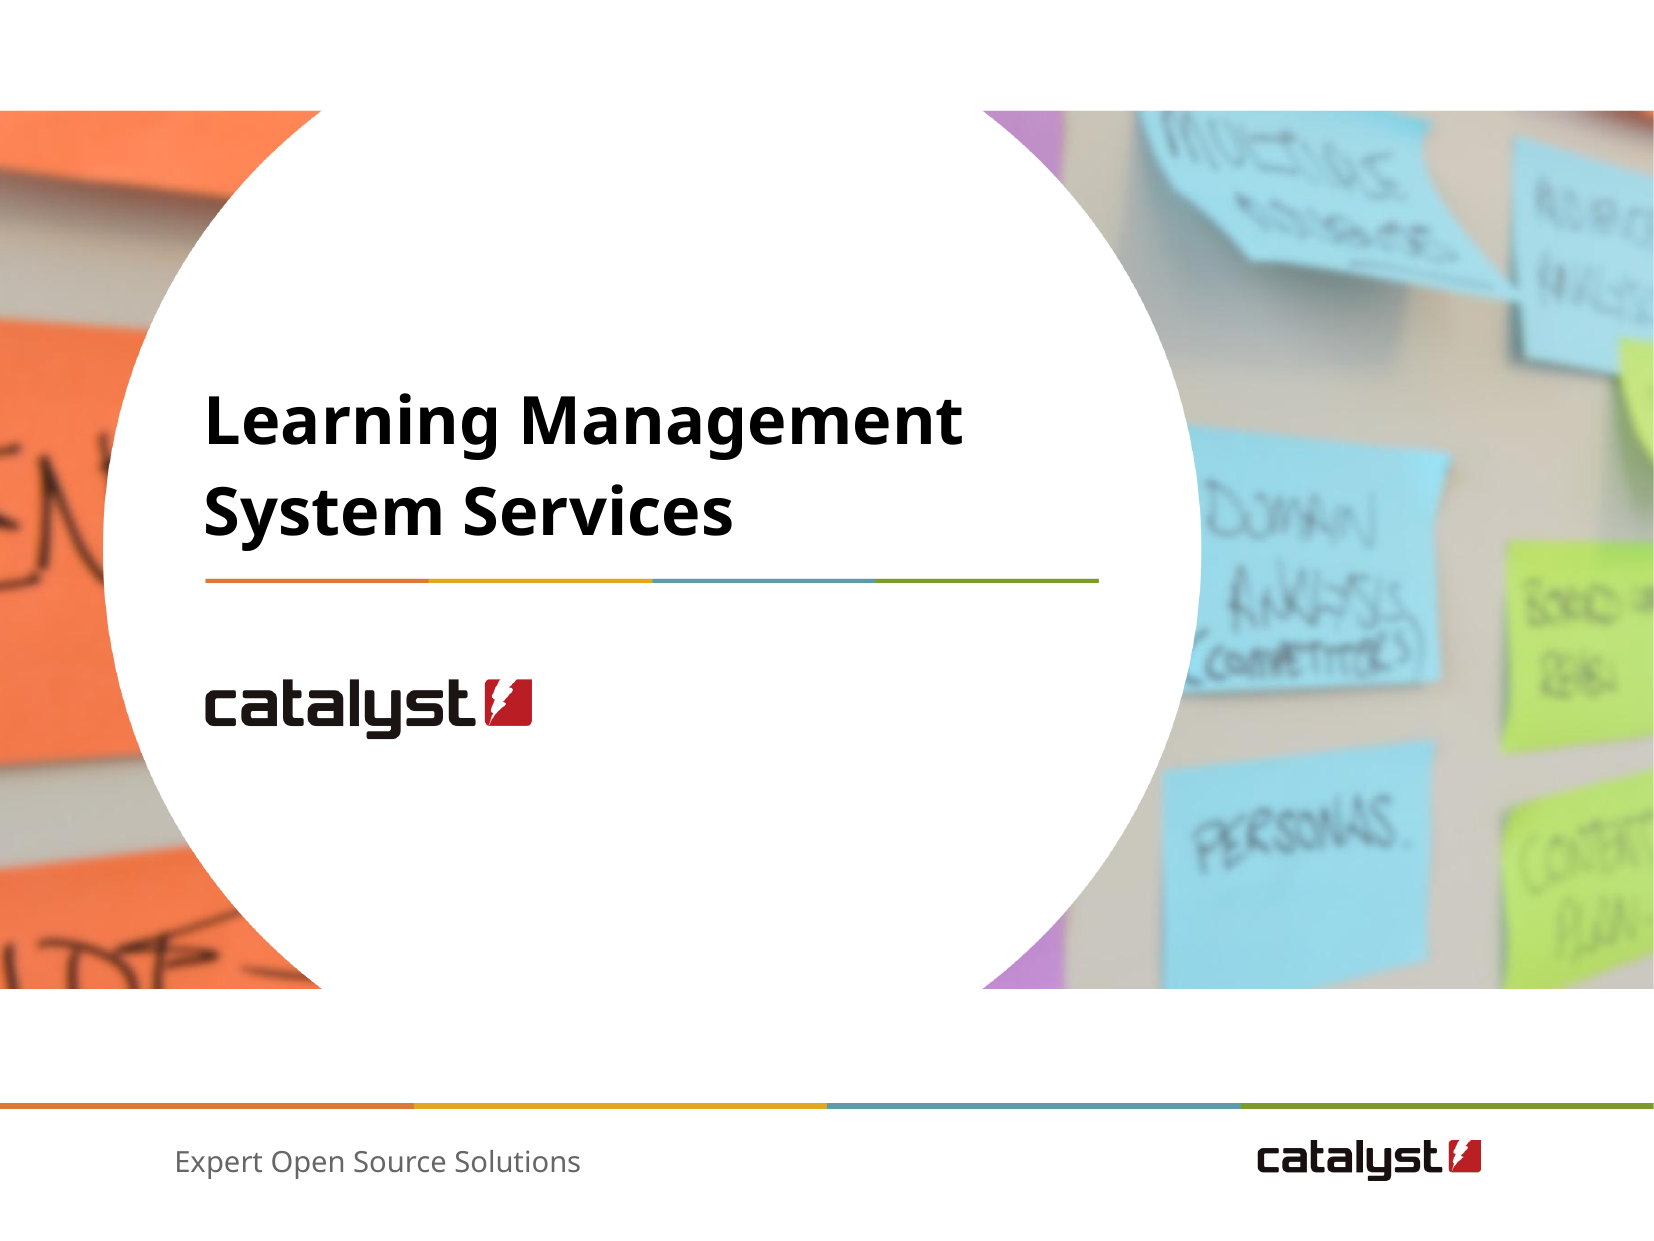

Learning Management System Services
Expert Open Source Solutions